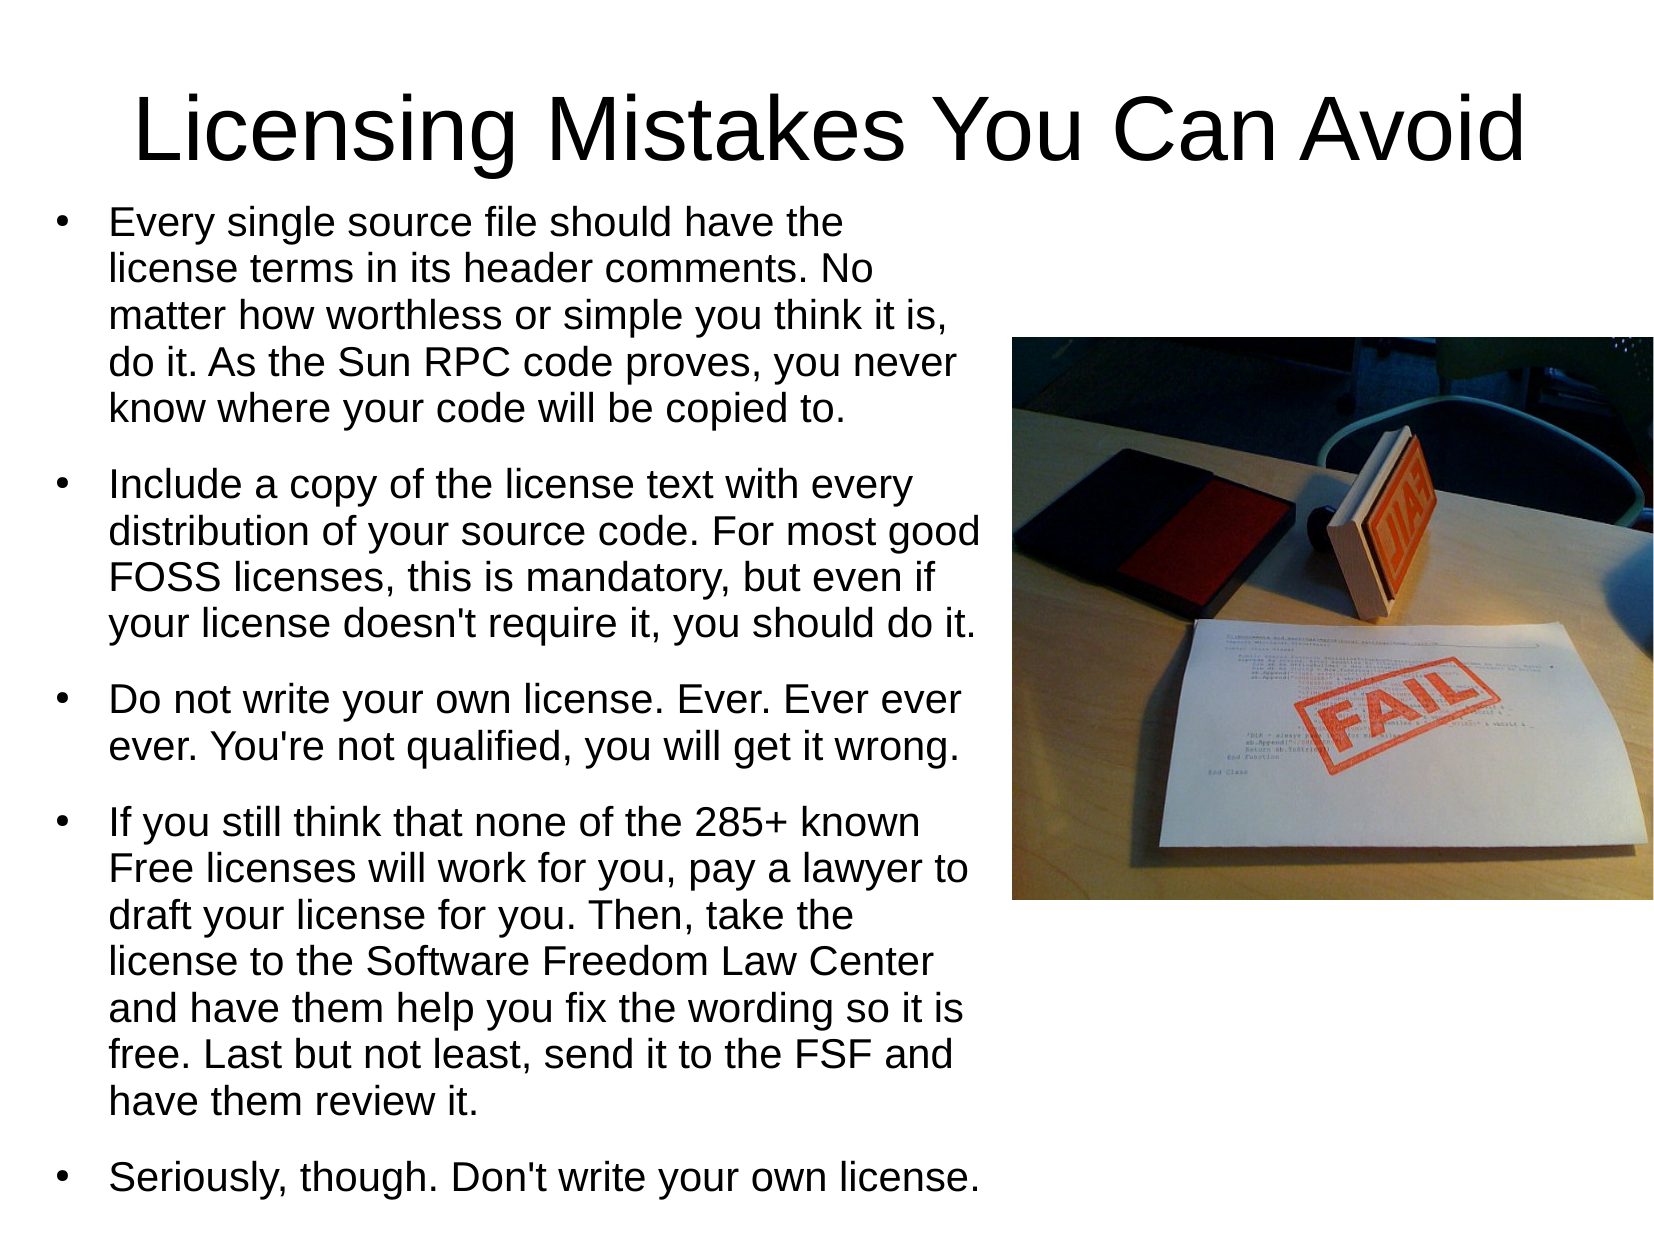

# Licensing Mistakes You Can Avoid
Every single source file should have the license terms in its header comments. No matter how worthless or simple you think it is, do it. As the Sun RPC code proves, you never know where your code will be copied to.
Include a copy of the license text with every distribution of your source code. For most good FOSS licenses, this is mandatory, but even if your license doesn't require it, you should do it.
Do not write your own license. Ever. Ever ever ever. You're not qualified, you will get it wrong.
If you still think that none of the 285+ known Free licenses will work for you, pay a lawyer to draft your license for you. Then, take the license to the Software Freedom Law Center and have them help you fix the wording so it is free. Last but not least, send it to the FSF and have them review it.
Seriously, though. Don't write your own license.